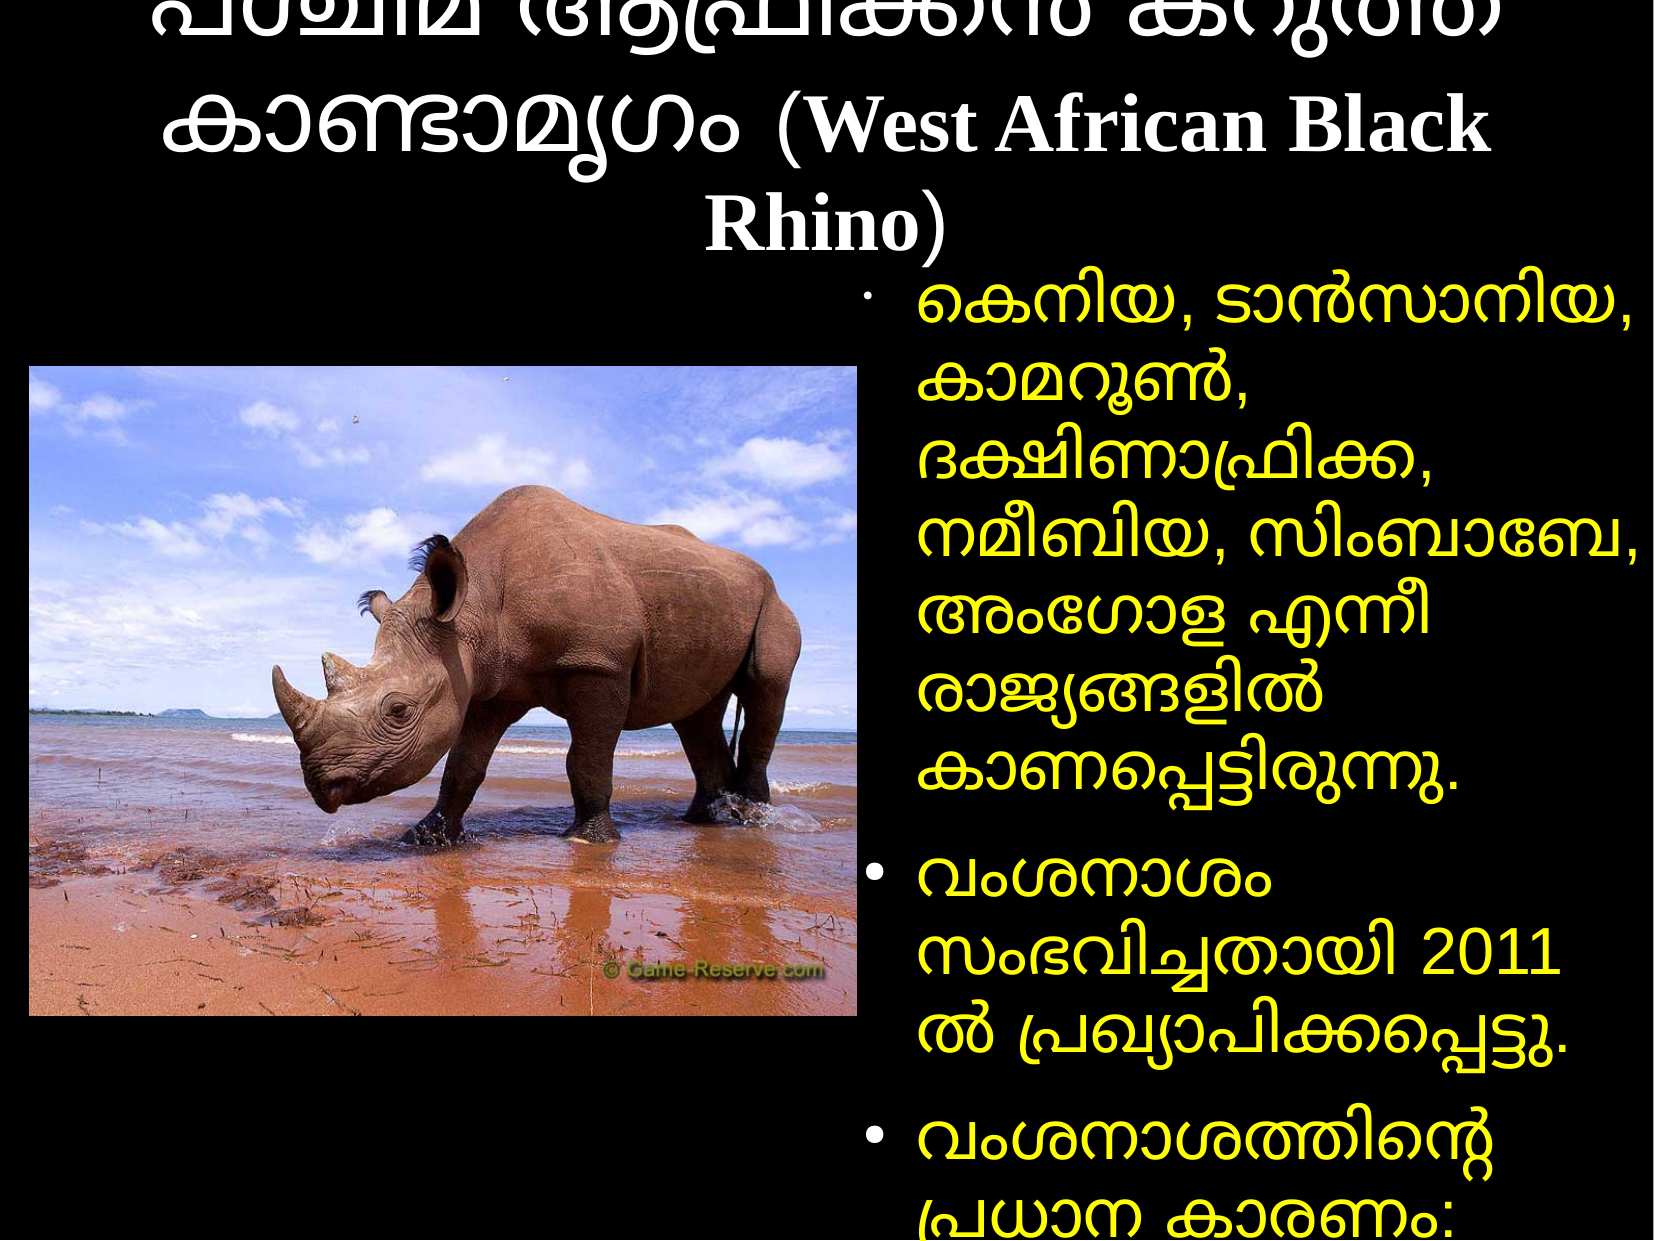

# പശ്ചിമ ആഫ്രിക്കന്‍ കറുത്ത കാണ്ടാമൃഗം (West African Black Rhino)
കെനിയ, ടാന്‍സാനിയ, കാമറൂണ്‍, ദക്ഷിണാഫ്രിക്ക, നമീബിയ, സിംബാബേ, അംഗോള എന്നീ രാജ്യങ്ങളില്‍ കാണപ്പെട്ടിരുന്നു.
വംശനാശം സംഭവിച്ചതായി 2011 ല്‍ പ്രഖ്യാപിക്കപ്പെട്ടു.
വംശനാശത്തിന്റെ പ്രധാന കാരണം: നായാട്ട്